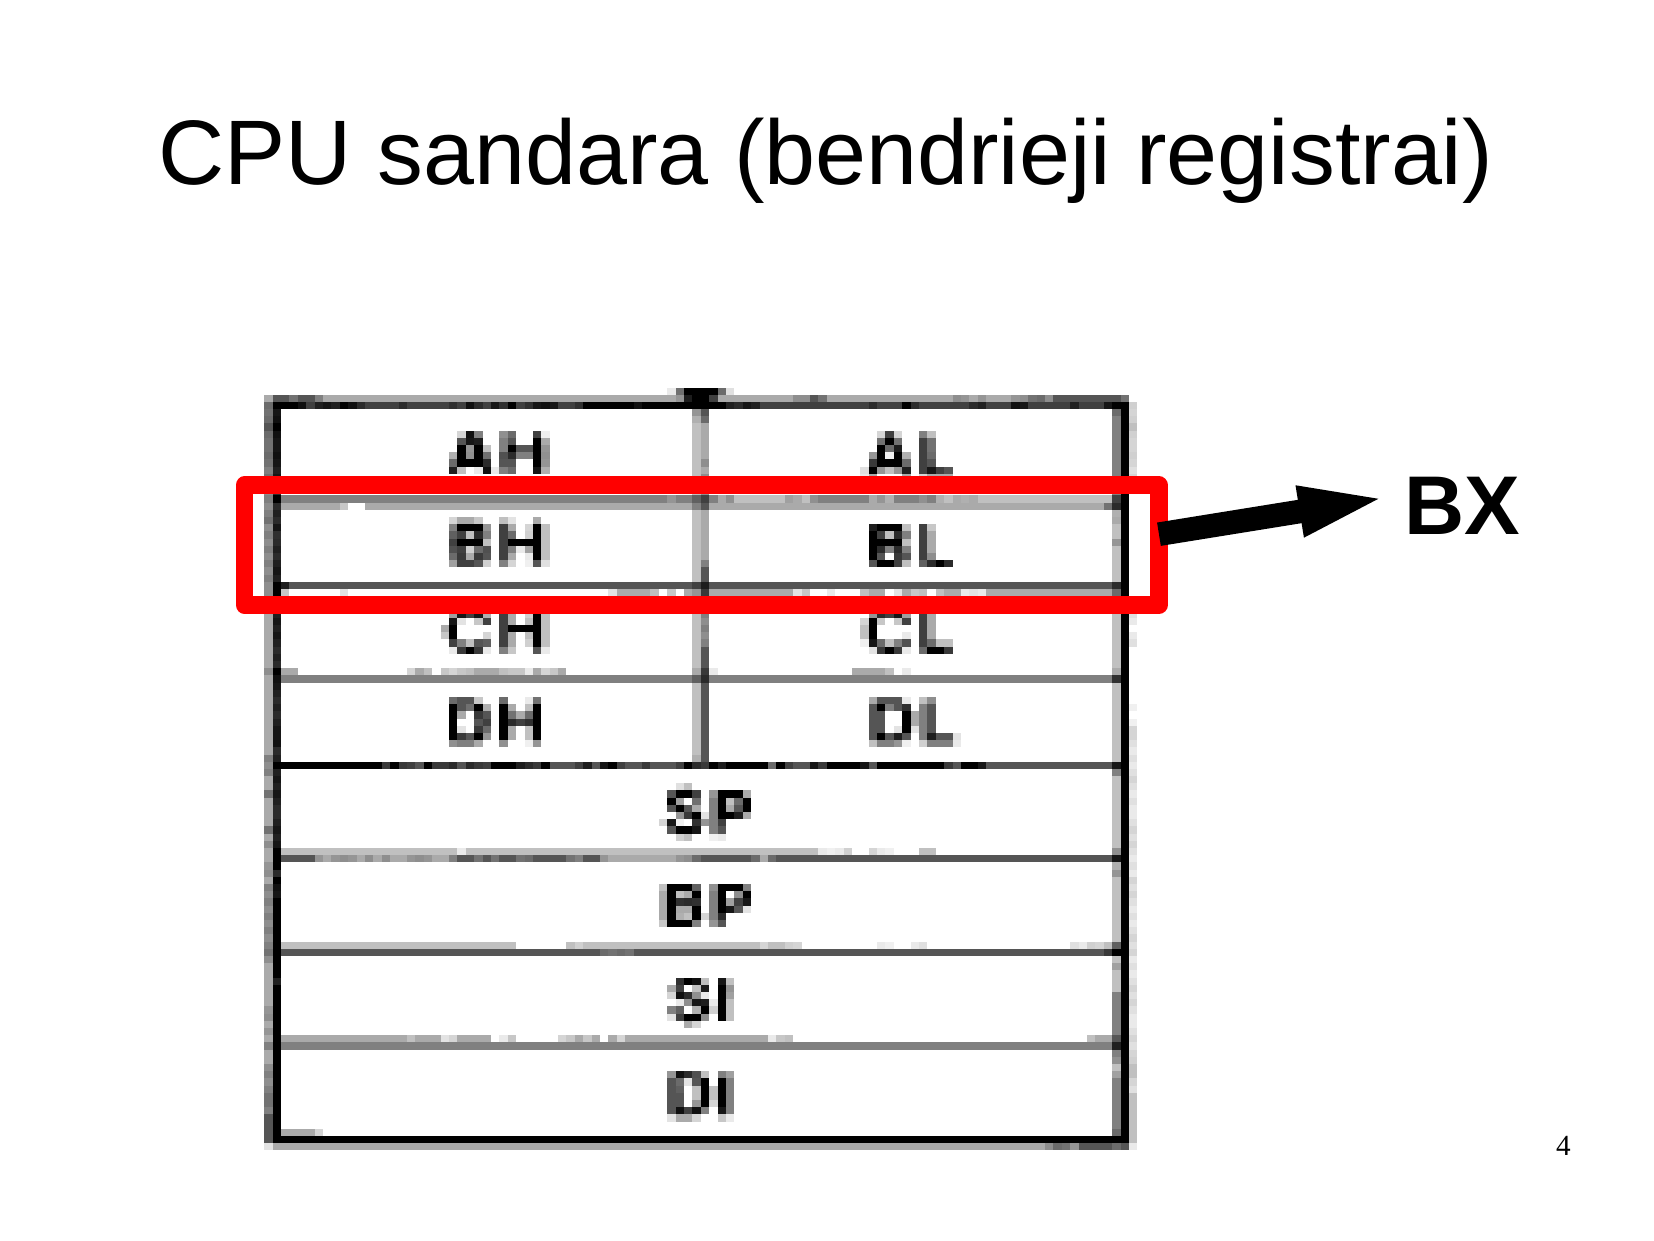

# CPU sandara (bendrieji registrai)
BX
KA-2
4